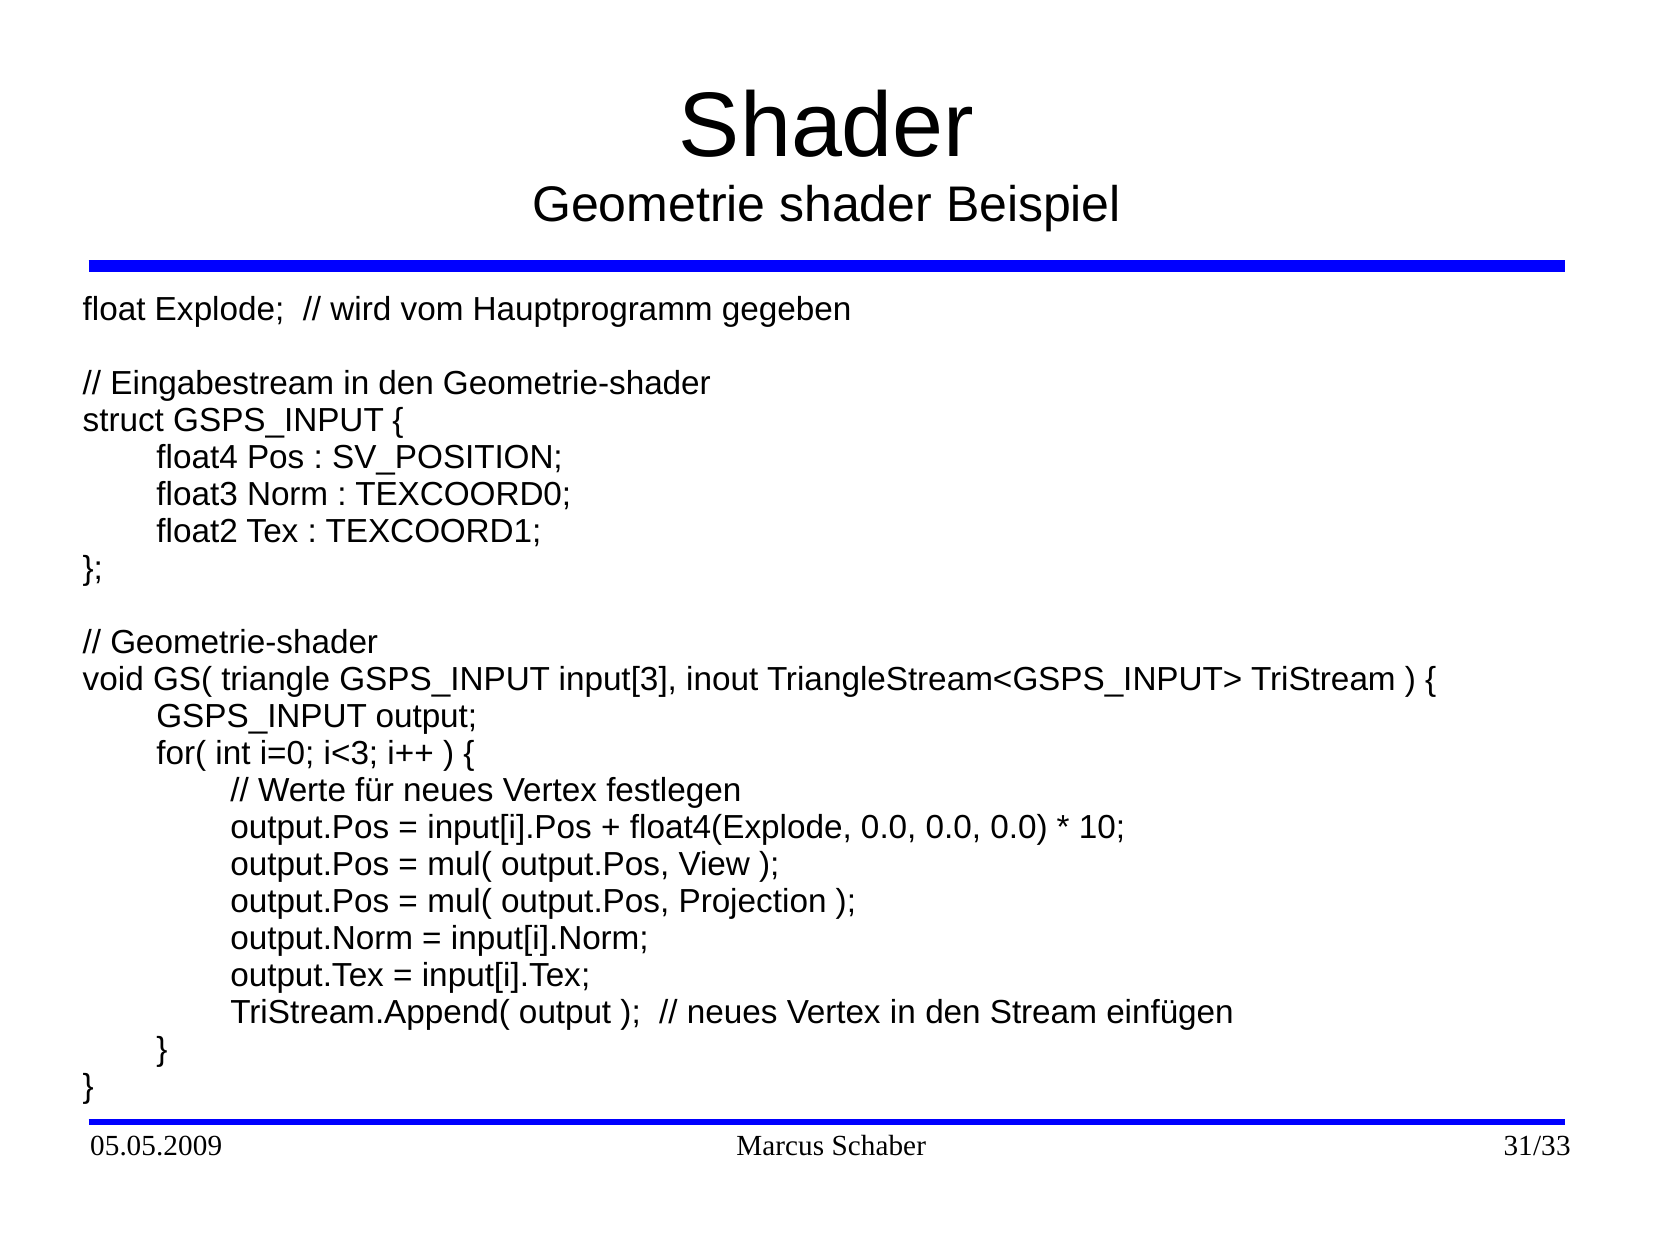

# Shader Geometrie shader Beispiel
float Explode; // wird vom Hauptprogramm gegeben
// Eingabestream in den Geometrie-shader
struct GSPS_INPUT {
	float4 Pos : SV_POSITION;
	float3 Norm : TEXCOORD0;
	float2 Tex : TEXCOORD1;
};
// Geometrie-shader
void GS( triangle GSPS_INPUT input[3], inout TriangleStream<GSPS_INPUT> TriStream ) {			GSPS_INPUT output;
	for( int i=0; i<3; i++ ) {
		// Werte für neues Vertex festlegen
		output.Pos = input[i].Pos + float4(Explode, 0.0, 0.0, 0.0) * 10;
		output.Pos = mul( output.Pos, View );
		output.Pos = mul( output.Pos, Projection );
		output.Norm = input[i].Norm;
		output.Tex = input[i].Tex;
		TriStream.Append( output ); // neues Vertex in den Stream einfügen
	}
}
31